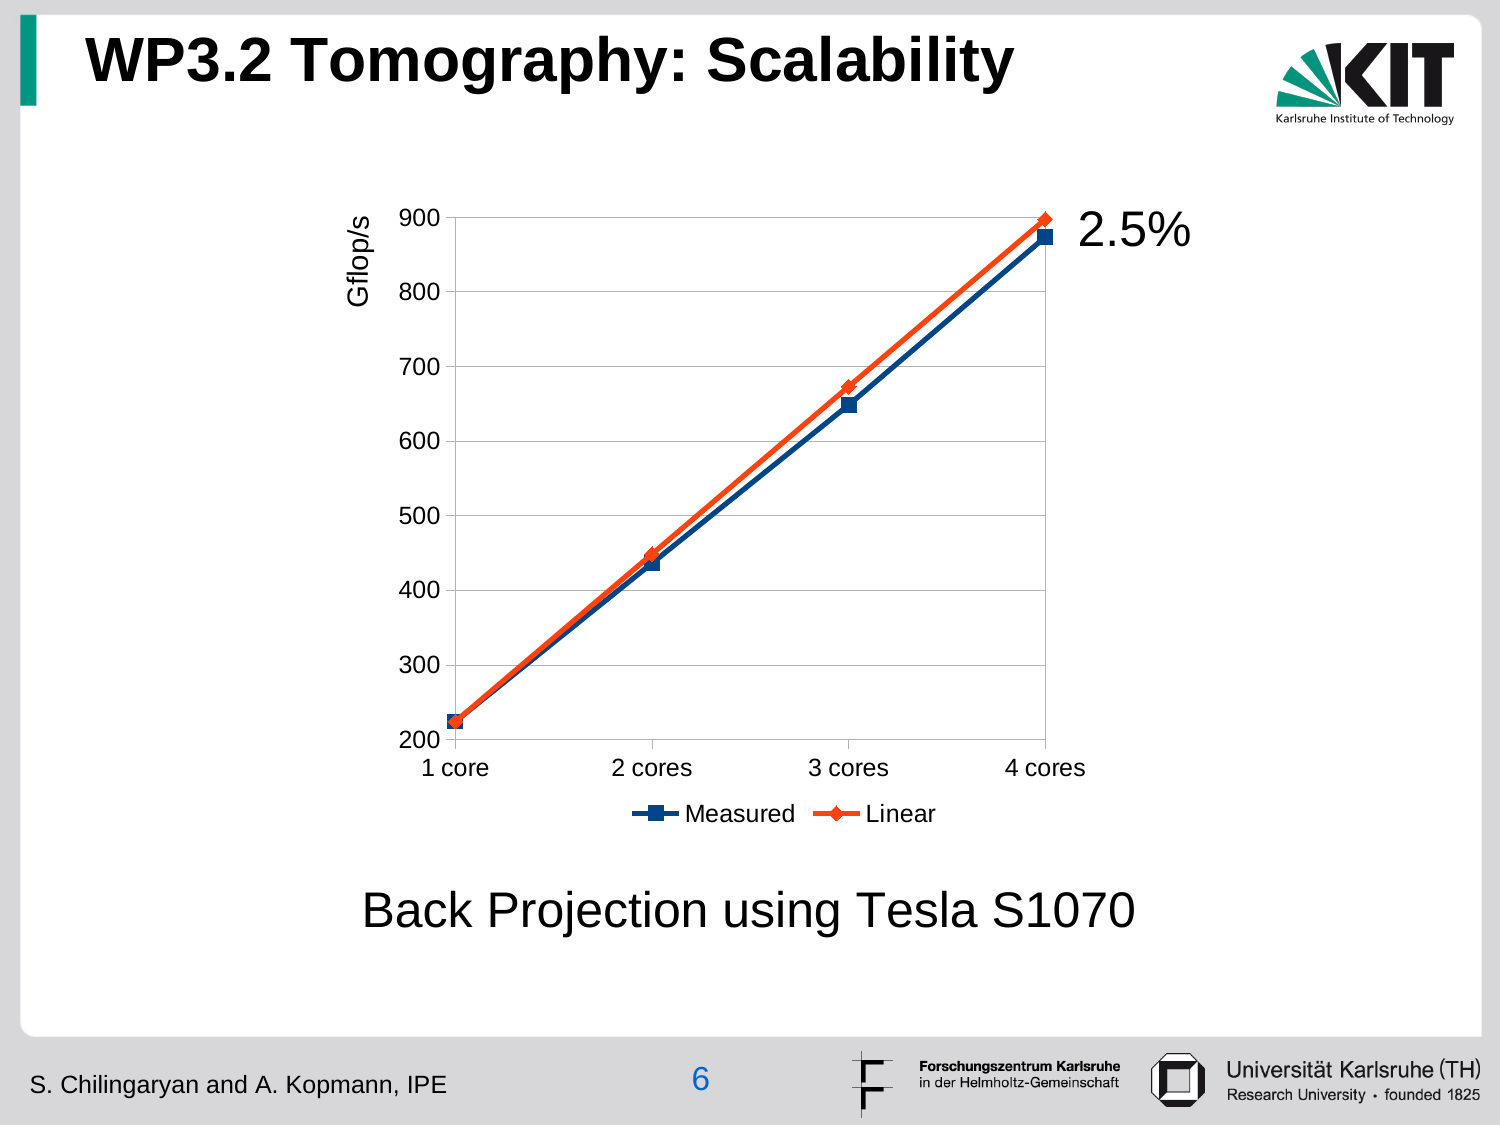

# WP3.2 Tomography: Scalability
Gflop/s
2.5%
### Chart
| Category | Measured | Linear |
|---|---|---|
| 1 core | 224.366671776138 | 224.37 |
| 2 cores | 436.453466363078 | 448.74 |
| 3 cores | 648.522125945138 | 673.16 |
| 4 cores | 873.655862908669 | 897.48 |Back Projection using Tesla S1070
S. Chilingaryan and A. Kopmann, IPE